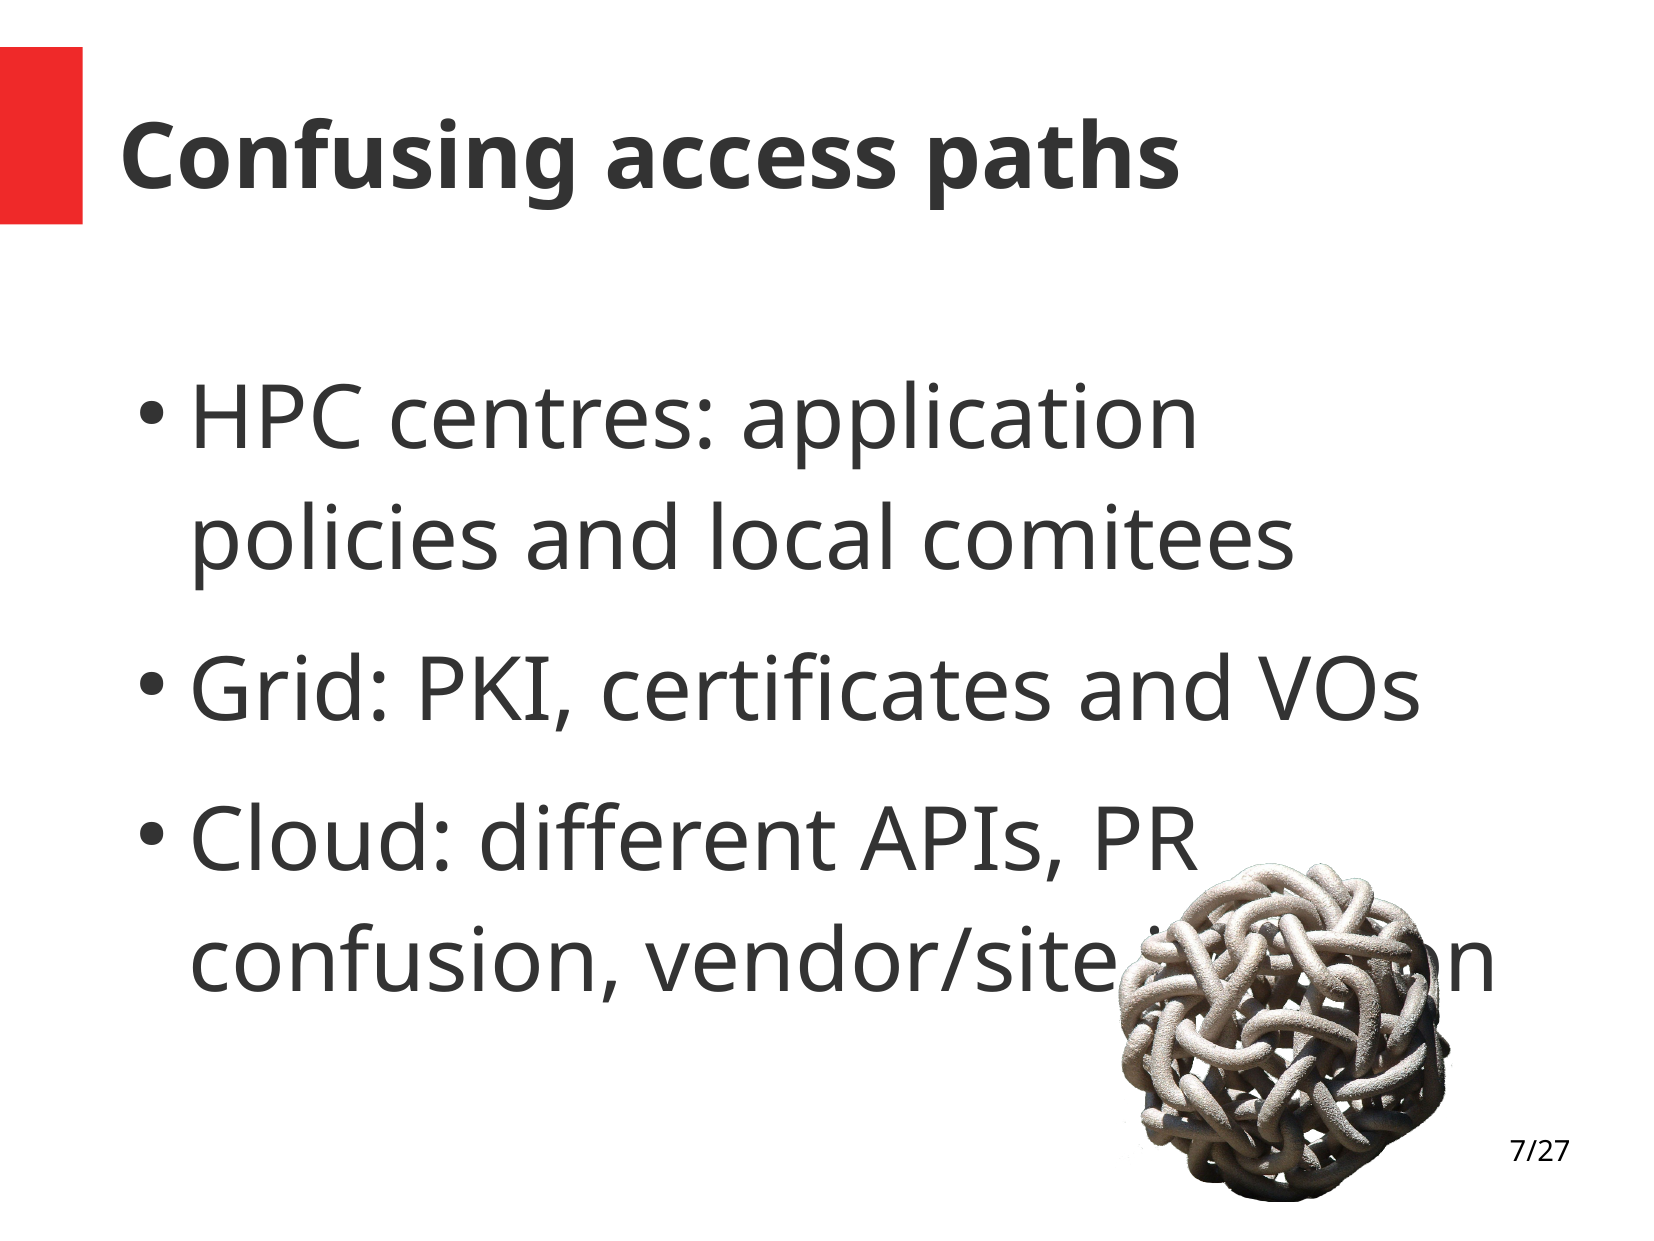

# Confusing access paths
HPC centres: application policies and local comitees
Grid: PKI, certificates and VOs
Cloud: different APIs, PR confusion, vendor/site isolation
7